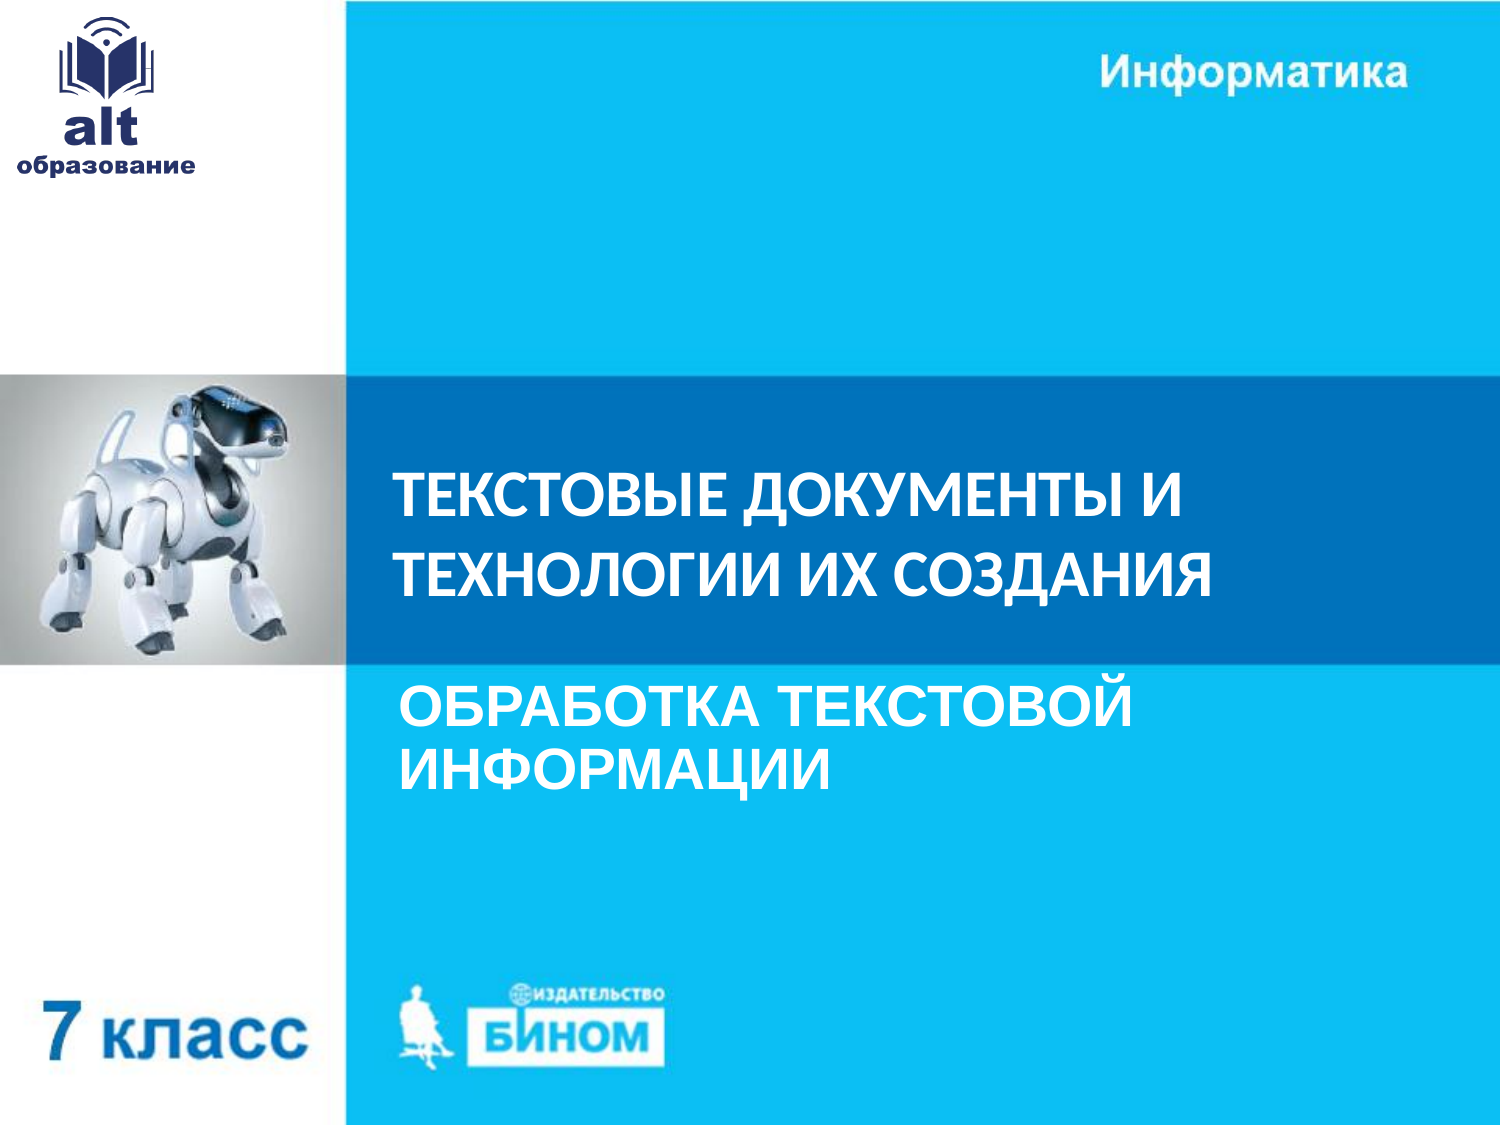

# ТЕКСТОВЫЕ ДОКУМЕНТЫ И ТЕХНОЛОГИИ ИХ СОЗДАНИЯ
ОБРАБОТКА ТЕКСТОВОЙ ИНФОРМАЦИИ